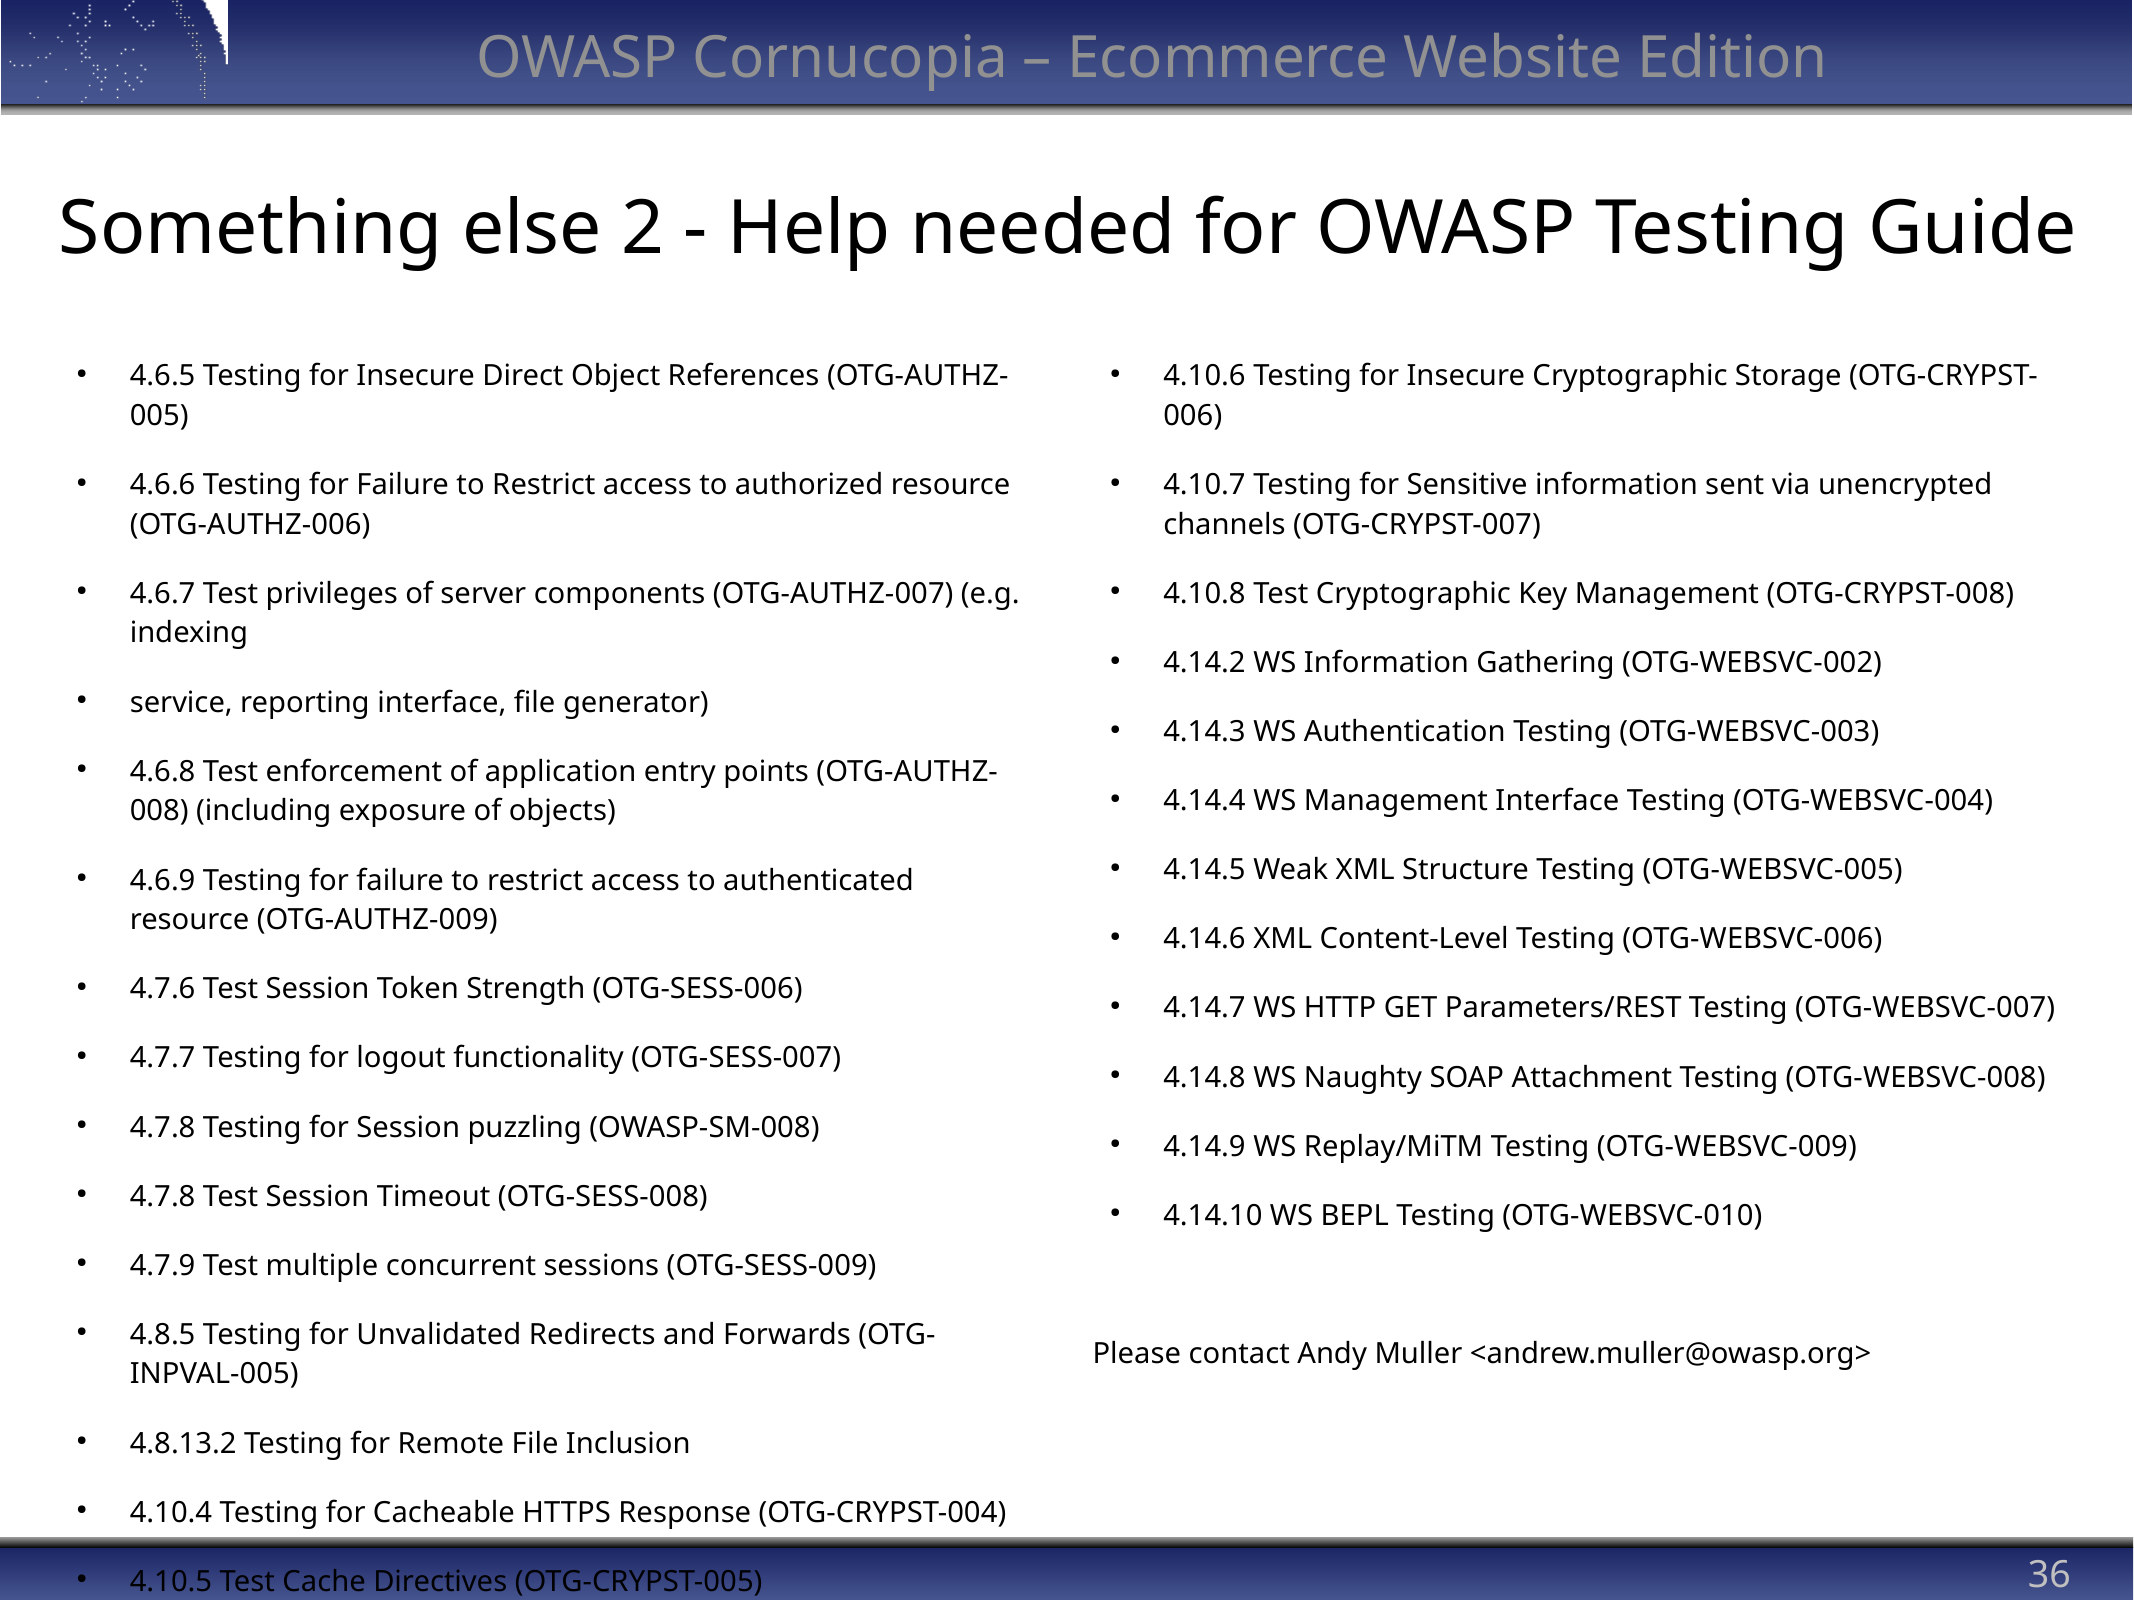

# Something else 2 - Help needed for OWASP Testing Guide
4.6.5 Testing for Insecure Direct Object References (OTG-AUTHZ-005)
4.6.6 Testing for Failure to Restrict access to authorized resource (OTG-AUTHZ-006)
4.6.7 Test privileges of server components (OTG-AUTHZ-007) (e.g. indexing
service, reporting interface, file generator)
4.6.8 Test enforcement of application entry points (OTG-AUTHZ-008) (including exposure of objects)
4.6.9 Testing for failure to restrict access to authenticated resource (OTG-AUTHZ-009)
4.7.6 Test Session Token Strength (OTG-SESS-006)
4.7.7 Testing for logout functionality (OTG-SESS-007)
4.7.8 Testing for Session puzzling (OWASP-SM-008)
4.7.8 Test Session Timeout (OTG-SESS-008)
4.7.9 Test multiple concurrent sessions (OTG-SESS-009)
4.8.5 Testing for Unvalidated Redirects and Forwards (OTG-INPVAL-005)
4.8.13.2 Testing for Remote File Inclusion
4.10.4 Testing for Cacheable HTTPS Response (OTG-CRYPST-004)
4.10.5 Test Cache Directives (OTG-CRYPST-005)
4.10.6 Testing for Insecure Cryptographic Storage (OTG-CRYPST-006)
4.10.7 Testing for Sensitive information sent via unencrypted channels (OTG-CRYPST-007)
4.10.8 Test Cryptographic Key Management (OTG-CRYPST-008)
4.14.2 WS Information Gathering (OTG-WEBSVC-002)
4.14.3 WS Authentication Testing (OTG-WEBSVC-003)
4.14.4 WS Management Interface Testing (OTG-WEBSVC-004)
4.14.5 Weak XML Structure Testing (OTG-WEBSVC-005)
4.14.6 XML Content-Level Testing (OTG-WEBSVC-006)
4.14.7 WS HTTP GET Parameters/REST Testing (OTG-WEBSVC-007)
4.14.8 WS Naughty SOAP Attachment Testing (OTG-WEBSVC-008)
4.14.9 WS Replay/MiTM Testing (OTG-WEBSVC-009)
4.14.10 WS BEPL Testing (OTG-WEBSVC-010)
Please contact Andy Muller <andrew.muller@owasp.org>